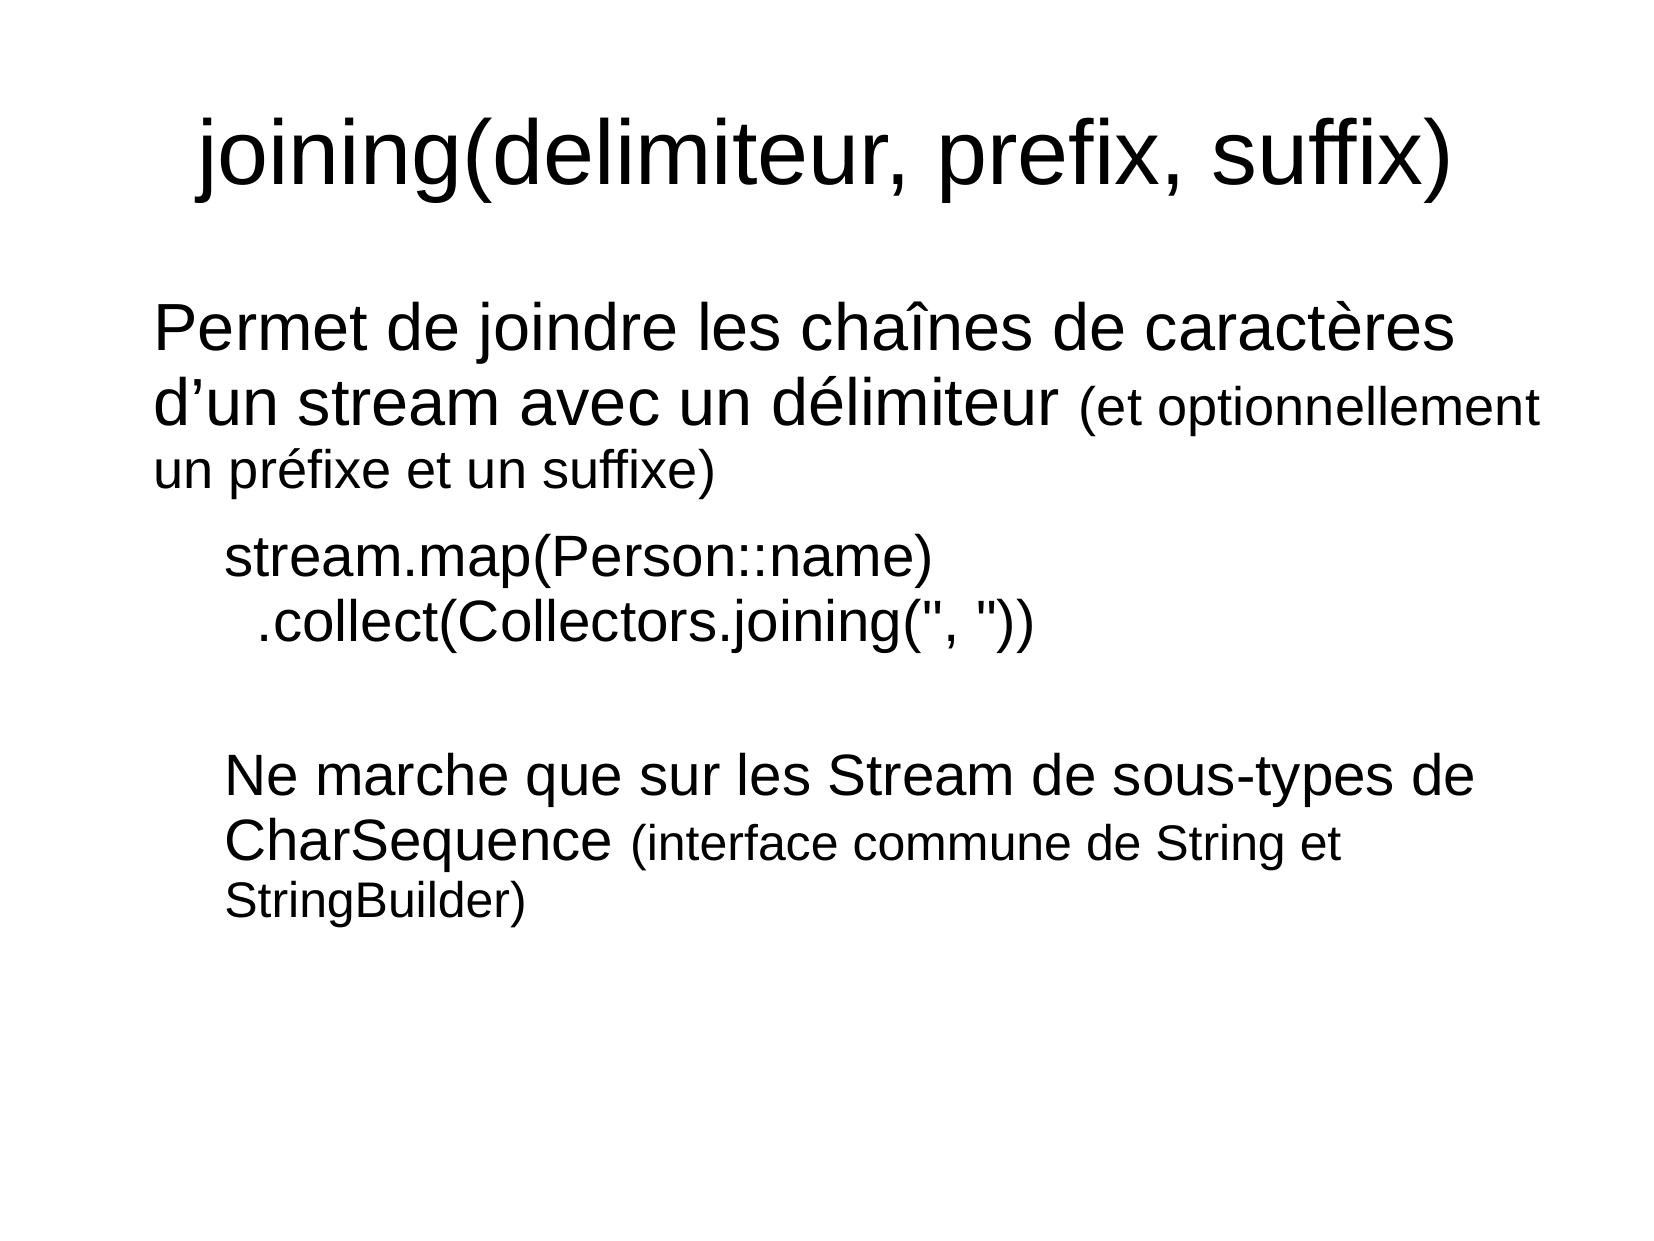

# joining(delimiteur, prefix, suffix)
Permet de joindre les chaînes de caractères d’un stream avec un délimiteur (et optionnellement un préfixe et un suffixe)
stream.map(Person::name)
 .collect(Collectors.joining(", "))
Ne marche que sur les Stream de sous-types de CharSequence (interface commune de String et StringBuilder)